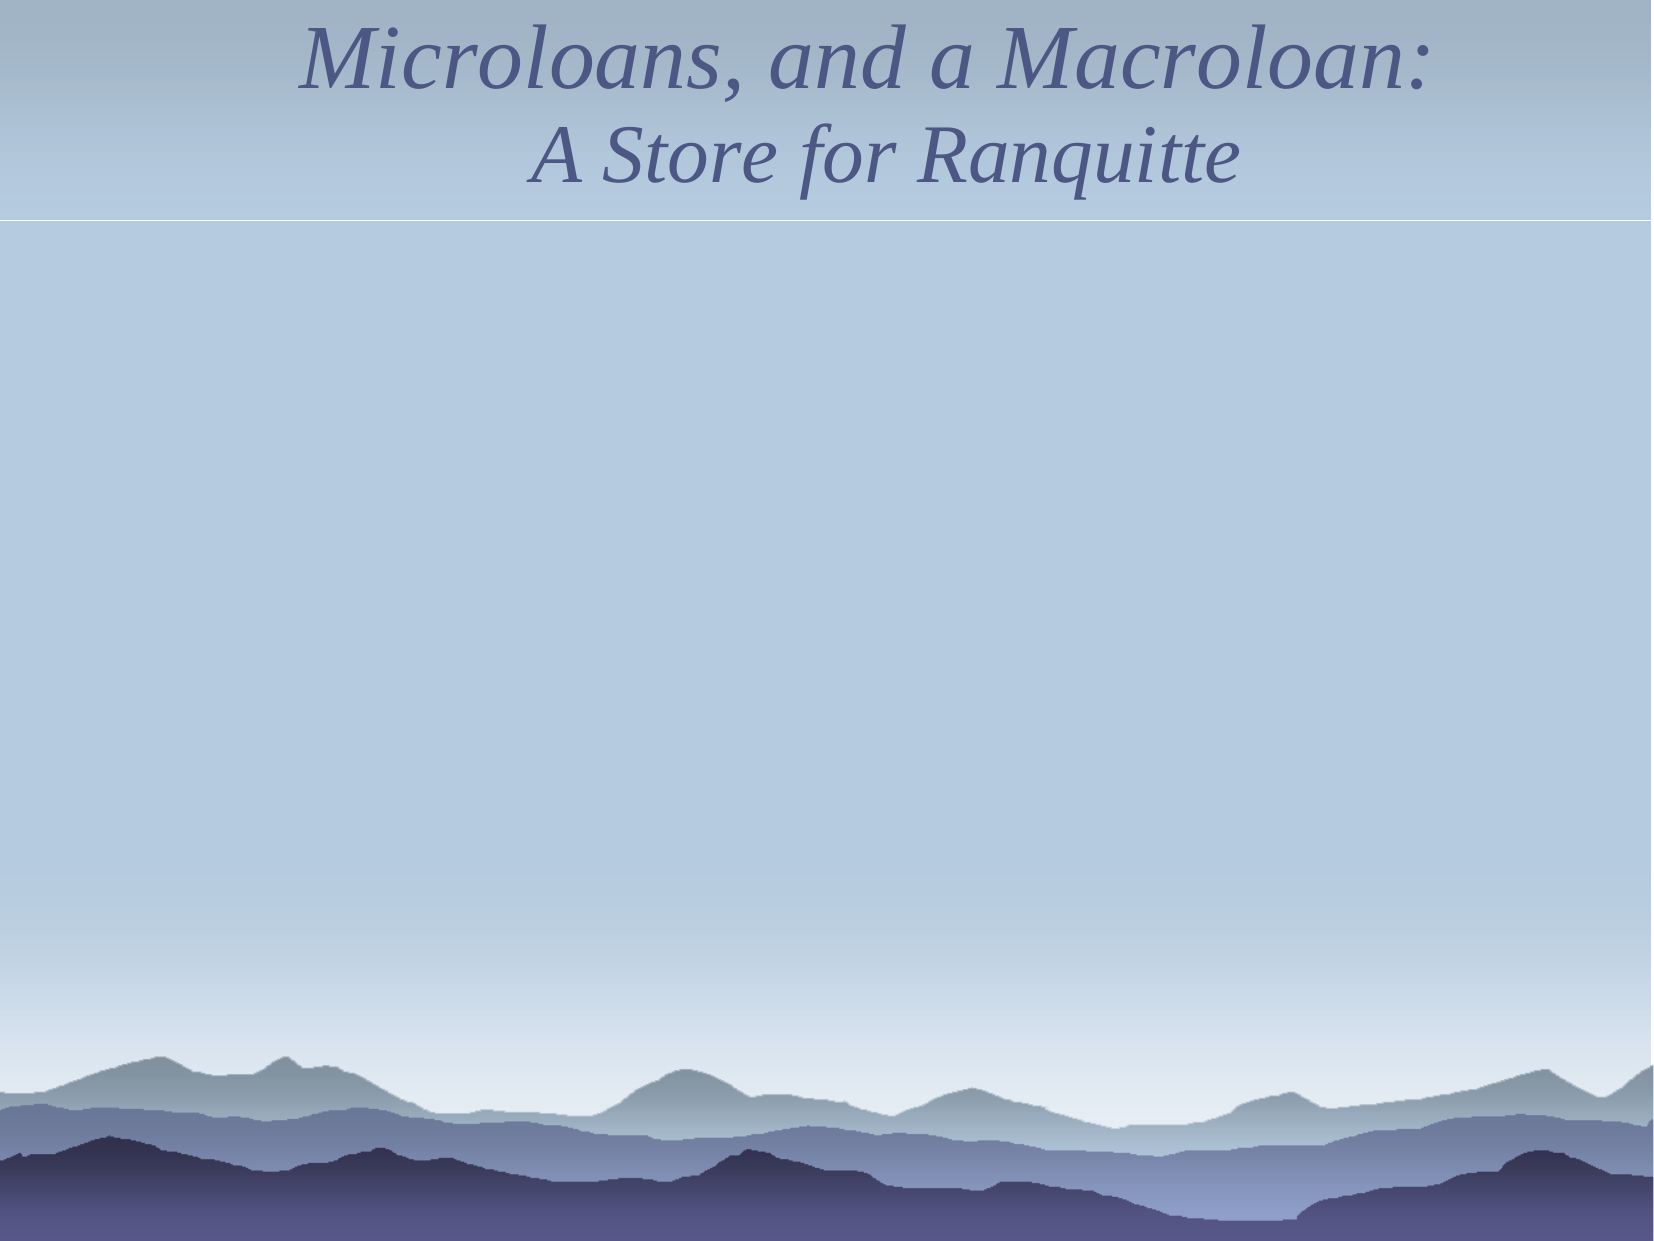

# Microloans, and a Macroloan: A Store for Ranquitte